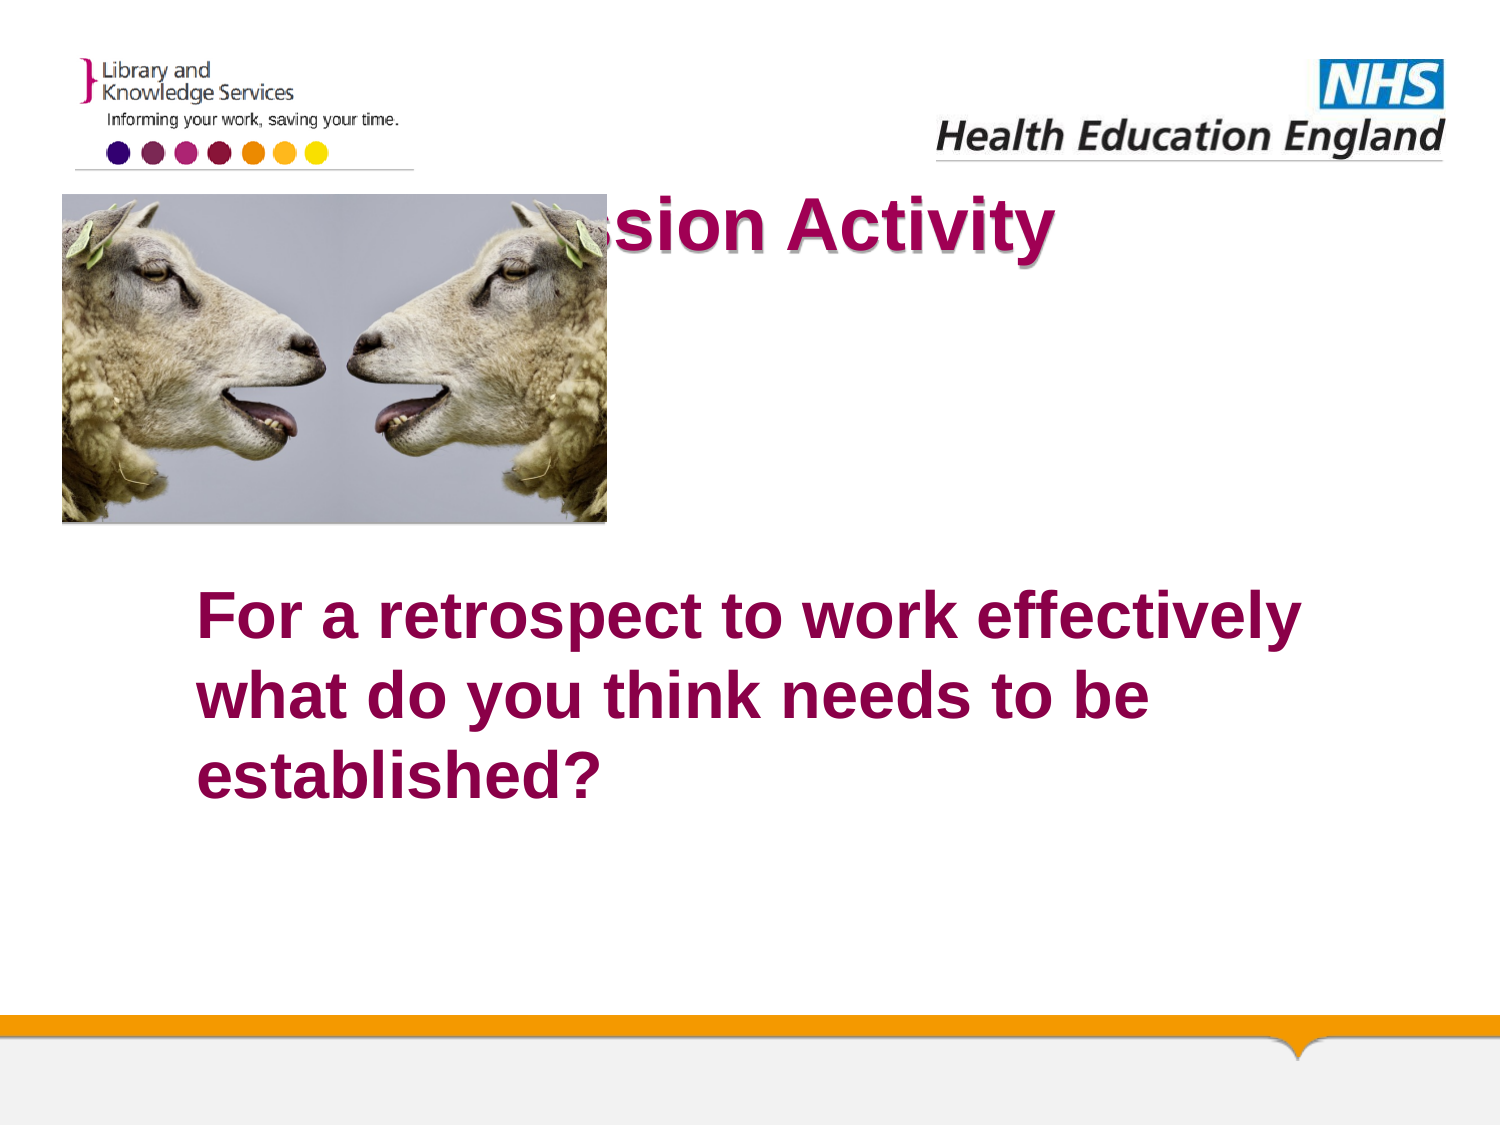

# Discussion Activity
For a retrospect to work effectively what do you think needs to be established?